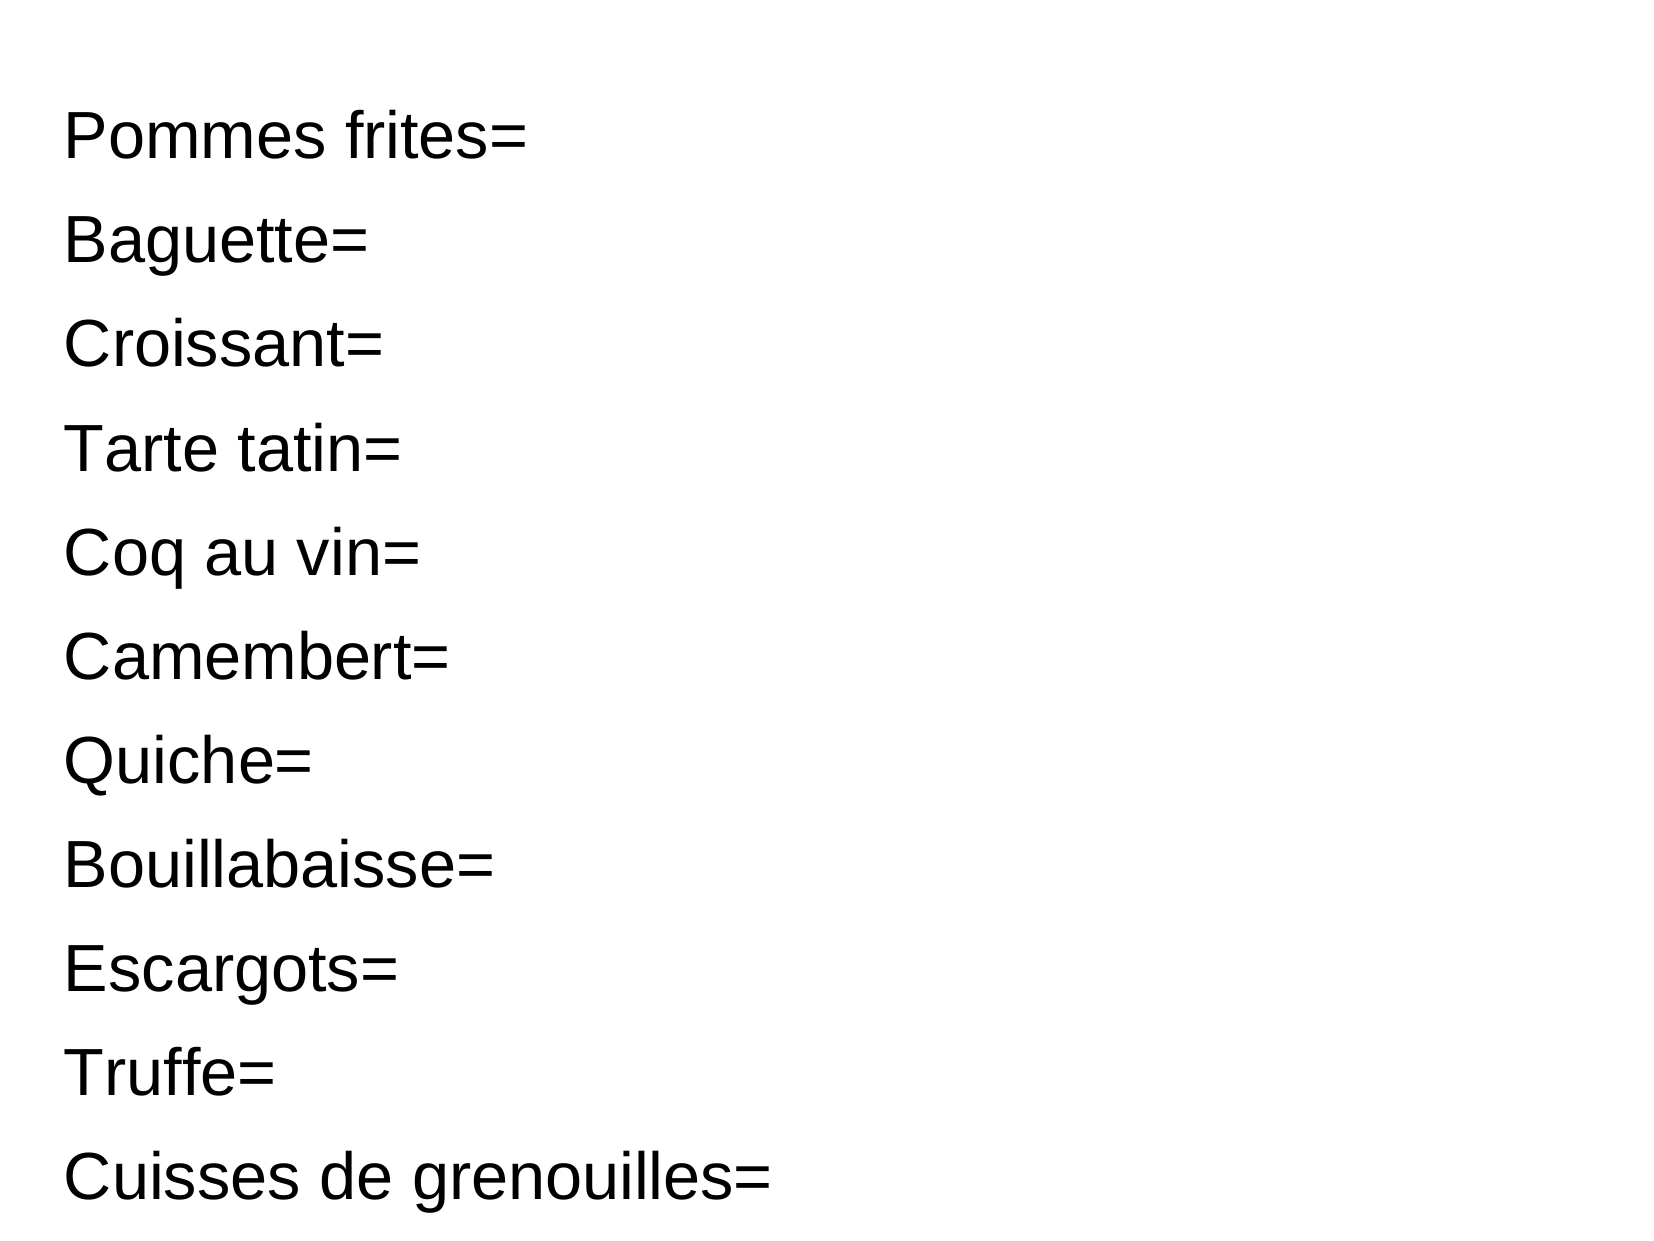

# Pommes frites=
Baguette=
Croissant=
Tarte tatin=
Coq au vin=
Camembert=
Quiche=
Bouillabaisse=
Escargots=
Truffe=
Cuisses de grenouilles=